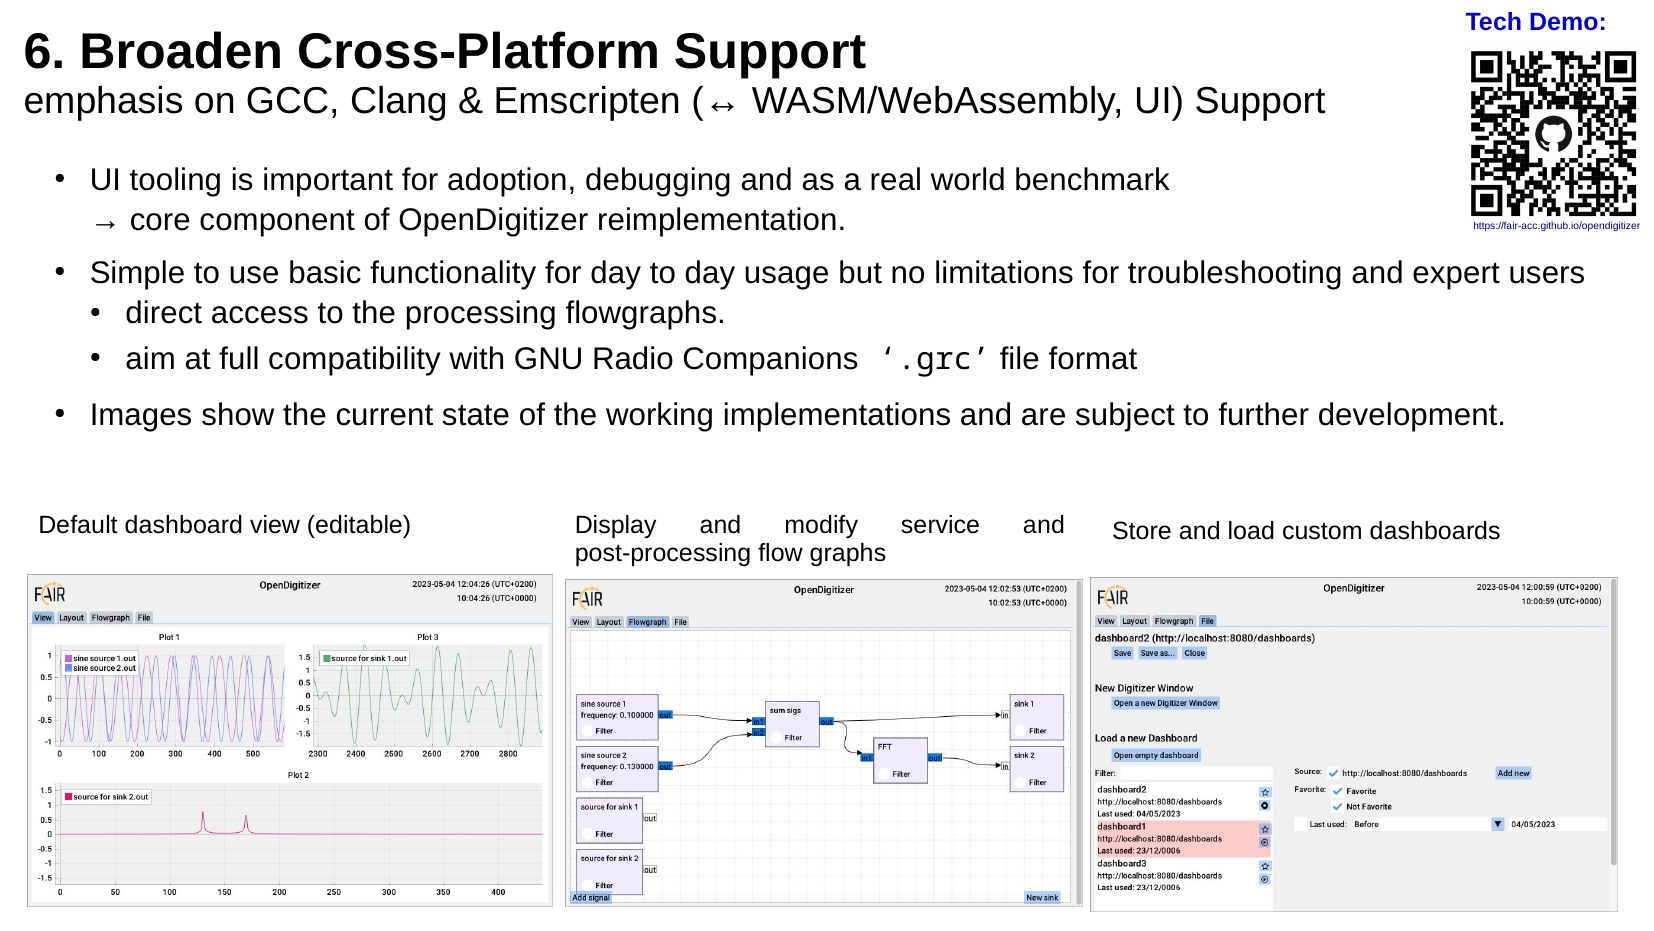

Tech Demo:
# 6. Broaden Cross-Platform Support emphasis on GCC, Clang & Emscripten (↔ WASM/WebAssembly, UI) Support
UI tooling is important for adoption, debugging and as a real world benchmark
→ core component of OpenDigitizer reimplementation.
Simple to use basic functionality for day to day usage but no limitations for troubleshooting and expert users
direct access to the processing flowgraphs.
aim at full compatibility with GNU Radio Companions ‘.grc’ file format
Images show the current state of the working implementations and are subject to further development.
https://fair-acc.github.io/opendigitizer
Default dashboard view (editable)
Display and modify service and post‑processing flow graphs
Store and load custom dashboards